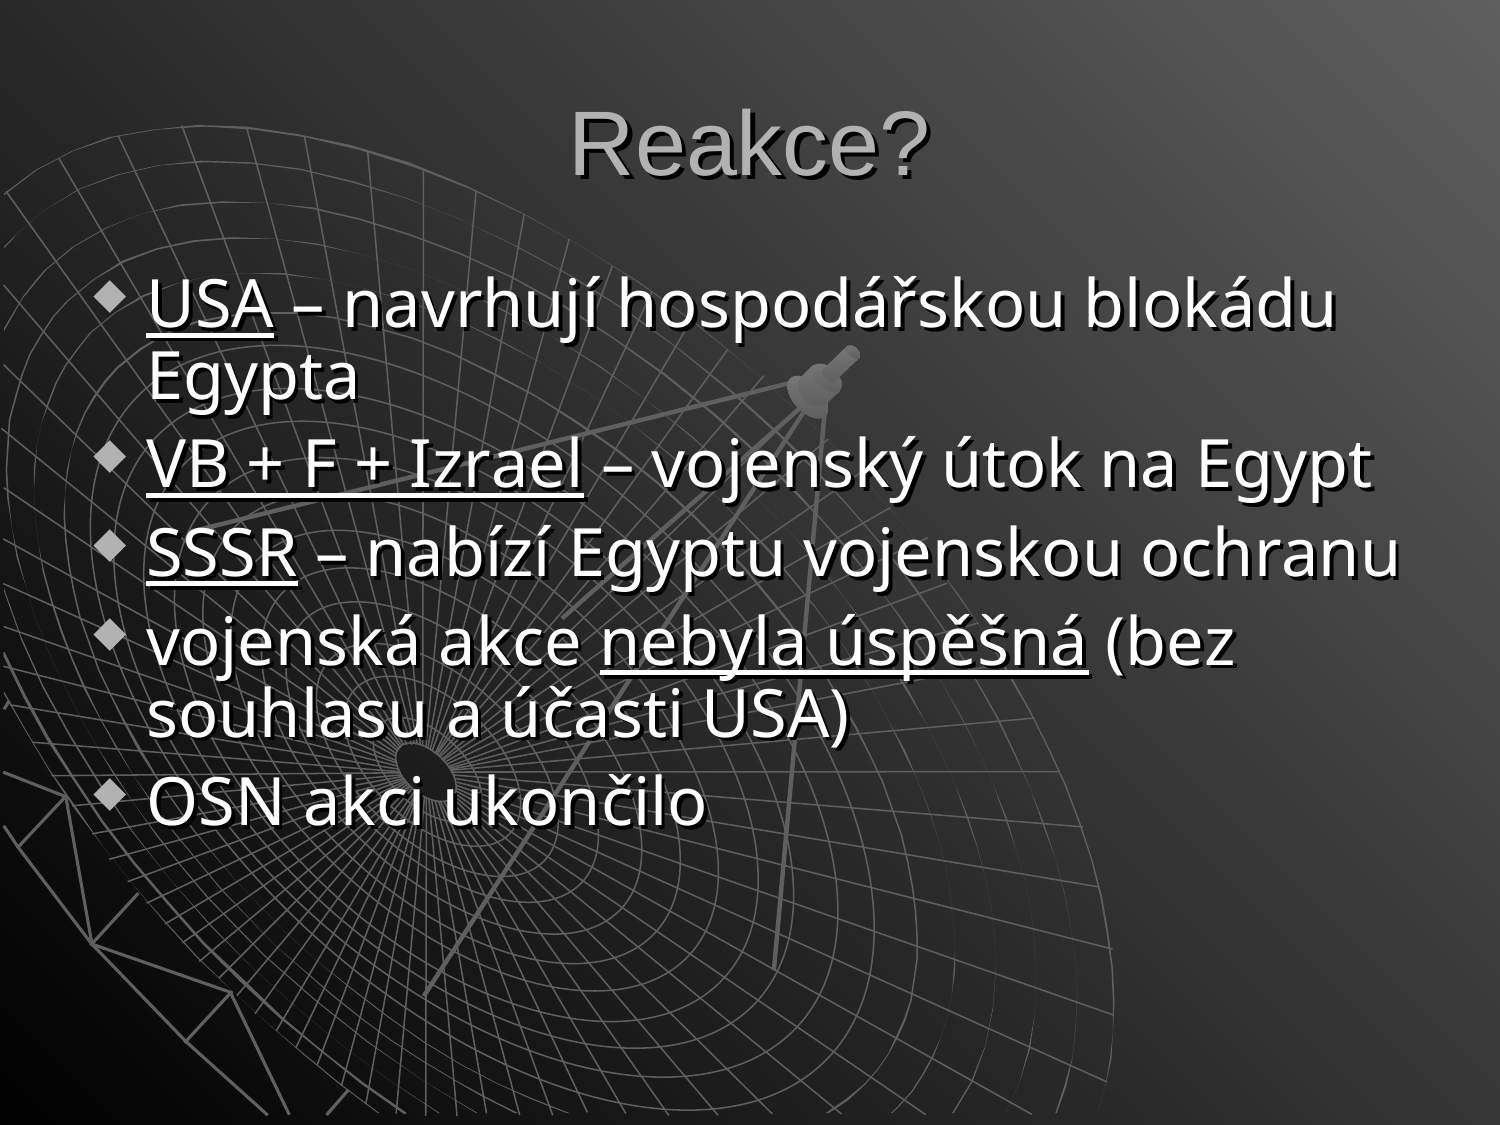

# Reakce?
USA – navrhují hospodářskou blokádu Egypta
VB + F + Izrael – vojenský útok na Egypt
SSSR – nabízí Egyptu vojenskou ochranu
vojenská akce nebyla úspěšná (bez souhlasu a účasti USA)
OSN akci ukončilo